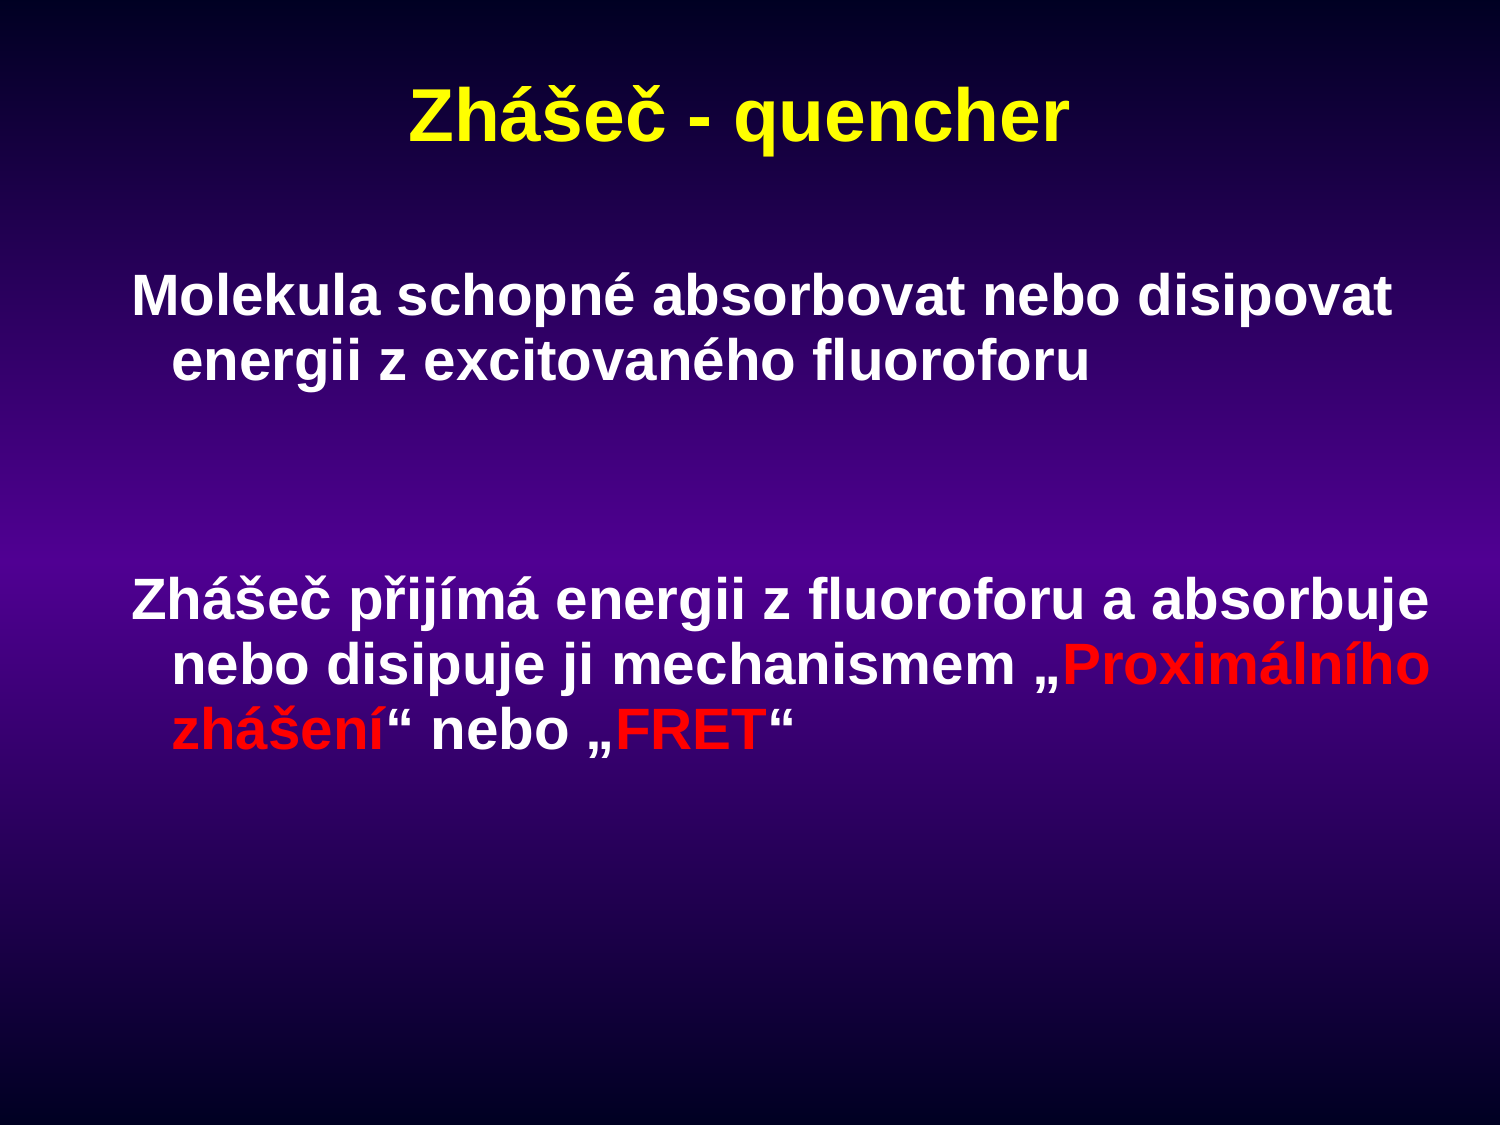

# Zhášeč - quencher
 Molekula schopné absorbovat nebo disipovat energii z excitovaného fluoroforu
 Zhášeč přijímá energii z fluoroforu a absorbuje nebo disipuje ji mechanismem „Proximálního zhášení“ nebo „FRET“